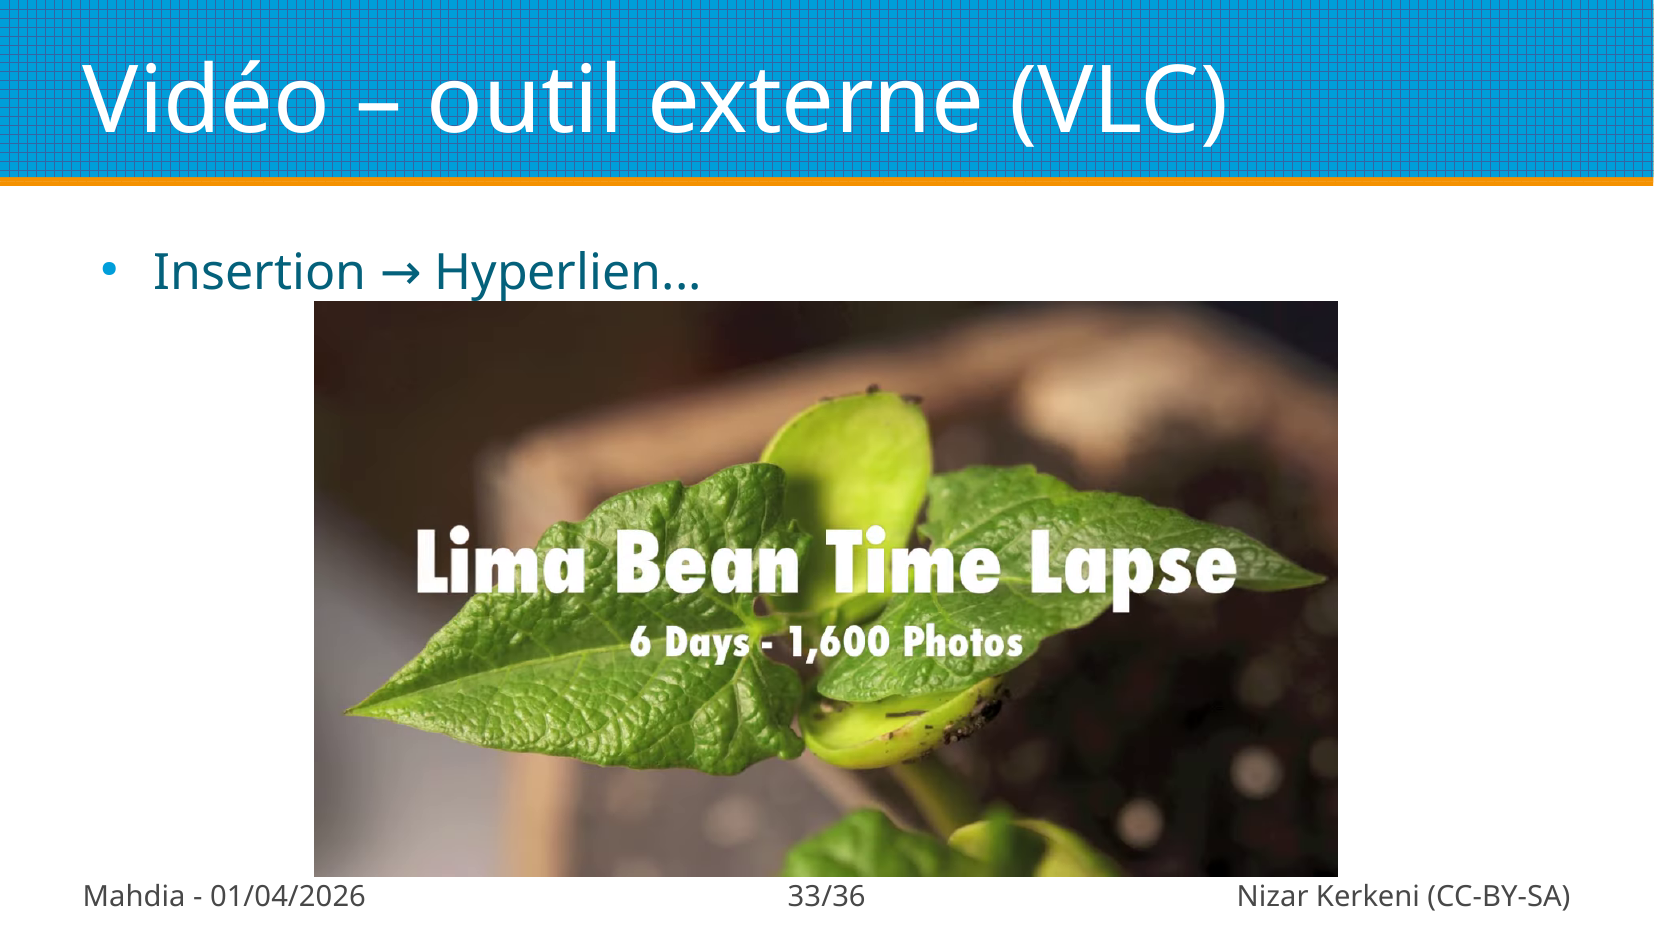

# Vidéo – outil externe (VLC)
Insertion → Hyperlien...
Mahdia - 01/04/2026
33